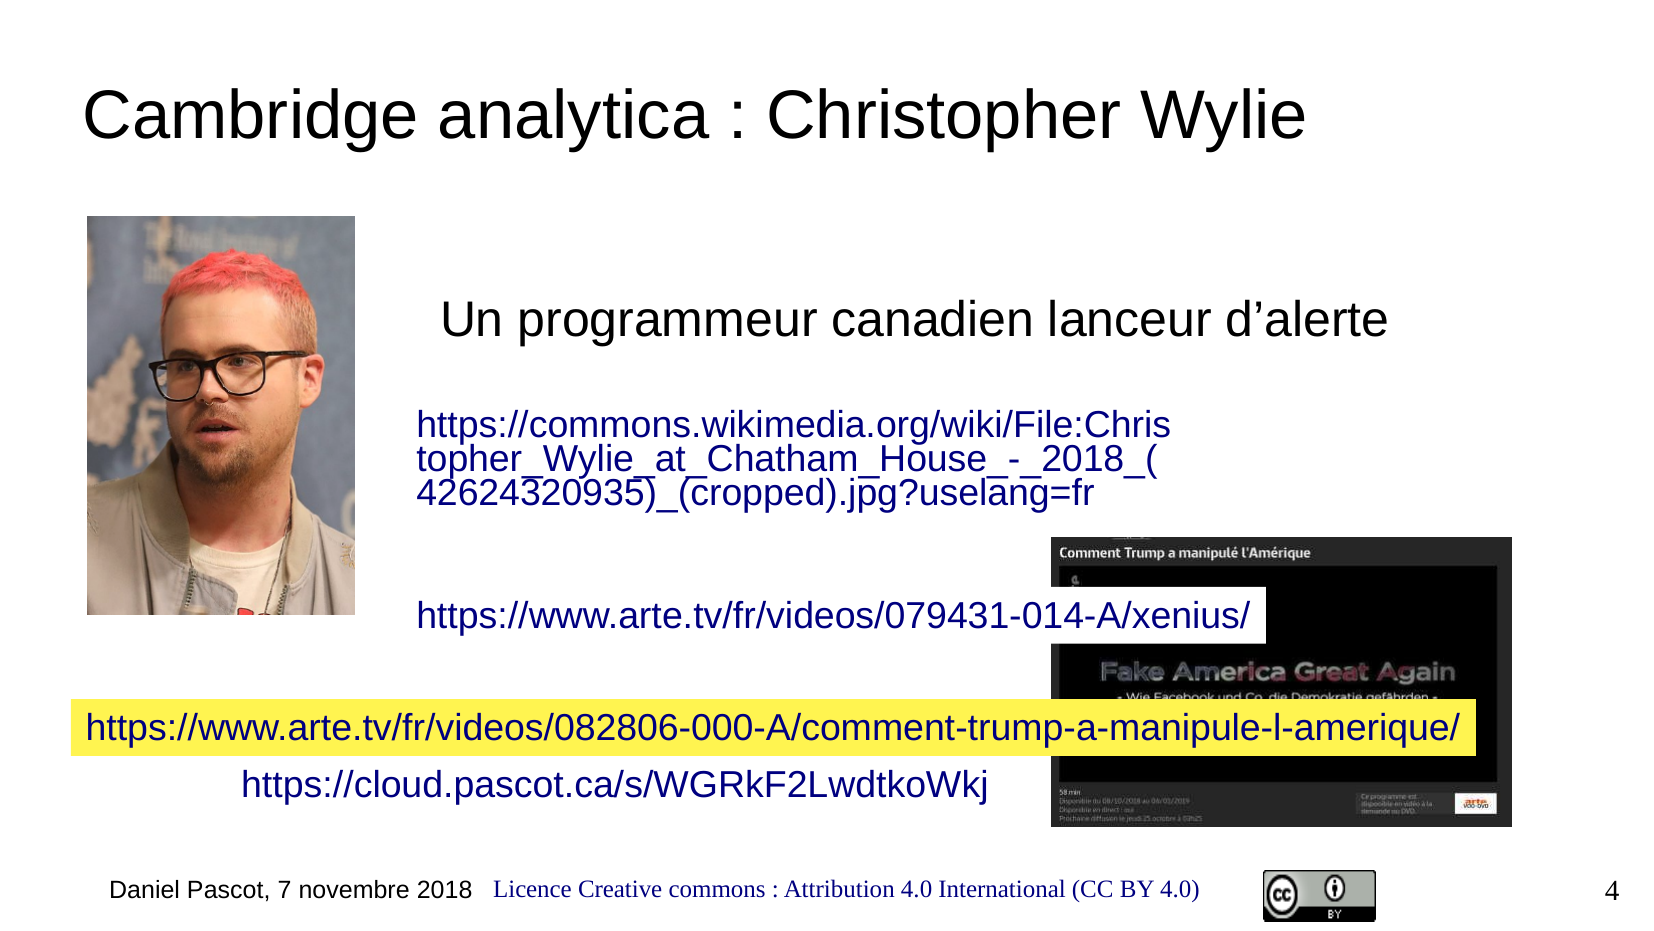

# Cambridge analytica : Christopher Wylie
Un programmeur canadien lanceur d’alerte
https://commons.wikimedia.org/wiki/File:Christopher_Wylie_at_Chatham_House_-_2018_(42624320935)_(cropped).jpg?uselang=fr
https://www.arte.tv/fr/videos/079431-014-A/xenius/
https://www.arte.tv/fr/videos/082806-000-A/comment-trump-a-manipule-l-amerique/
https://cloud.pascot.ca/s/WGRkF2LwdtkoWkj
4